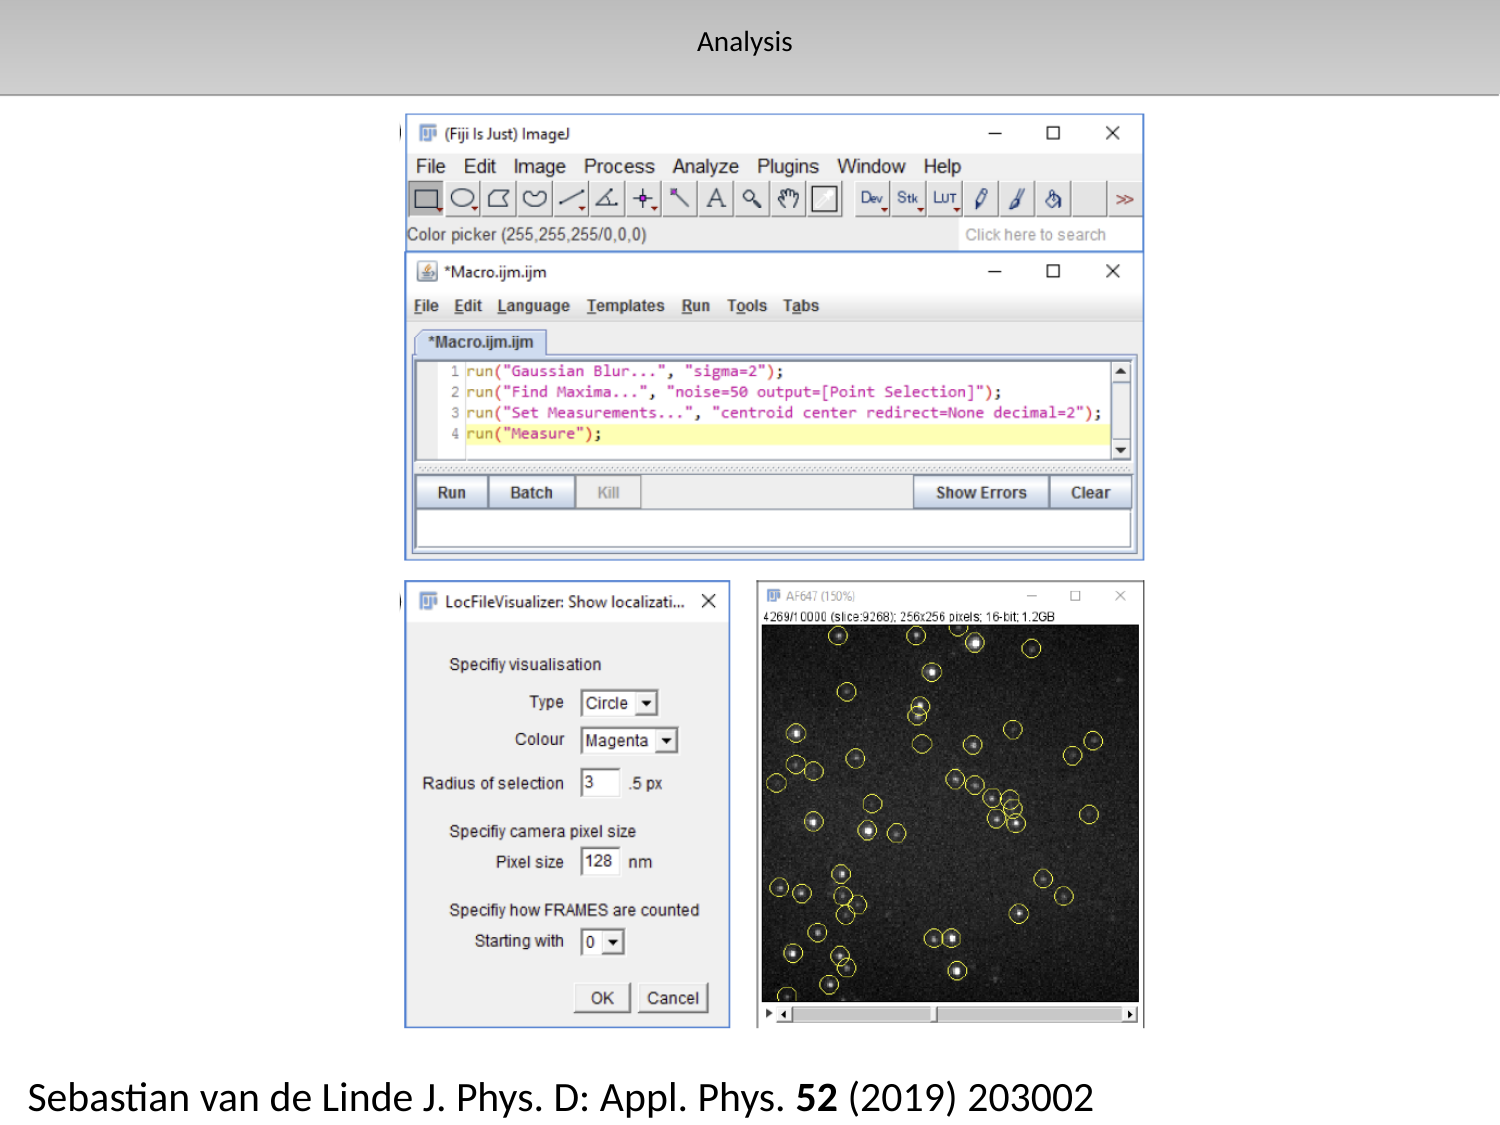

Analysis
# Sebastian van de Linde J. Phys. D: Appl. Phys. 52 (2019) 203002